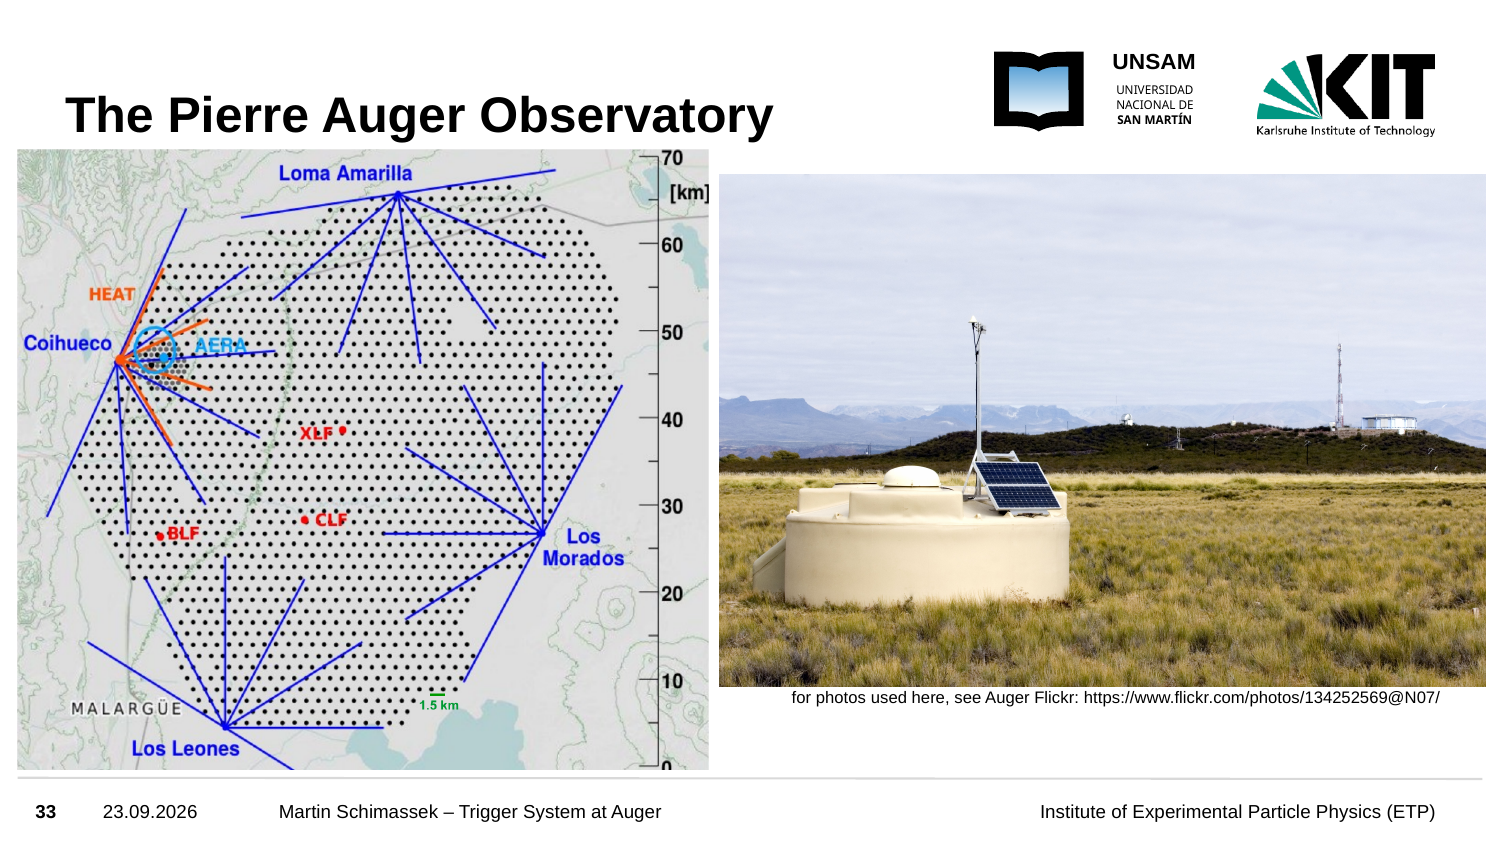

# The Pierre Auger Observatory
for photos used here, see Auger Flickr: https://www.flickr.com/photos/134252569@N07/